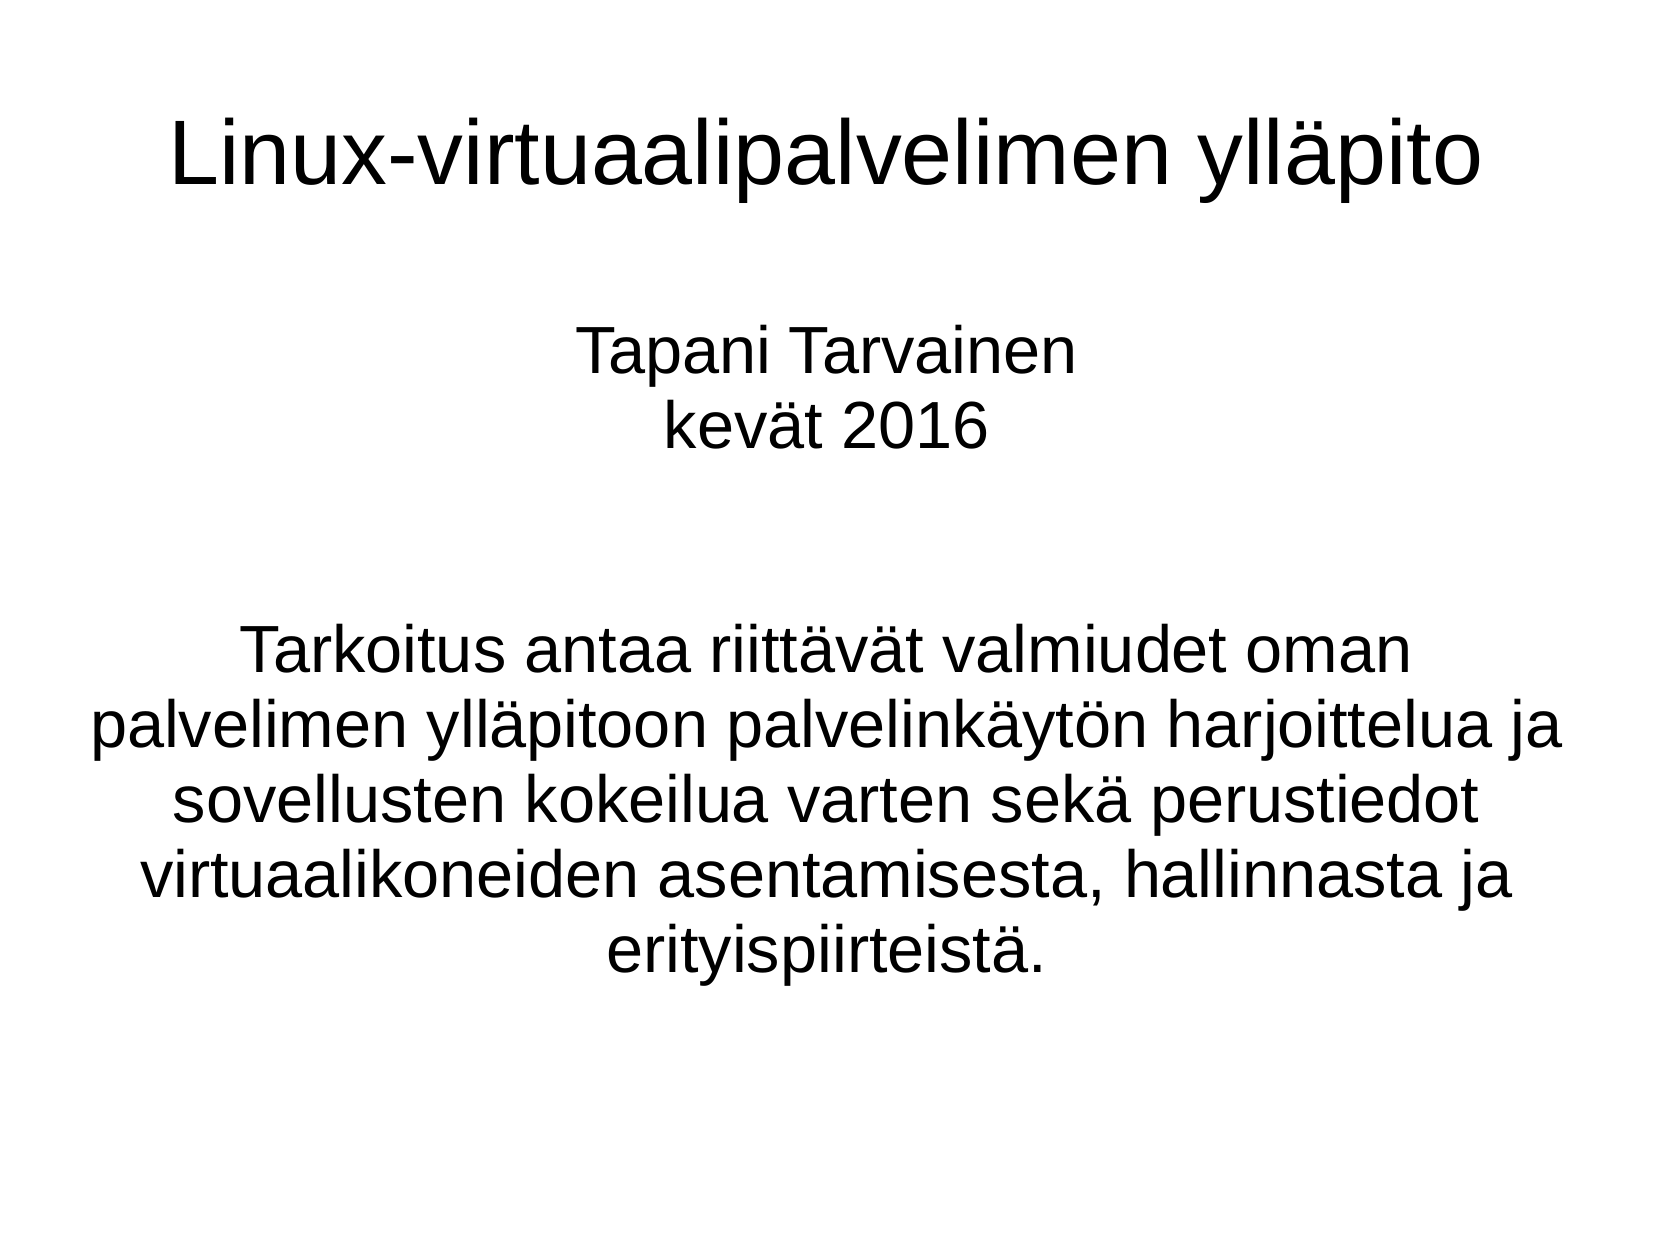

# Linux-virtuaalipalvelimen ylläpito
Tapani Tarvainen
kevät 2016
Tarkoitus antaa riittävät valmiudet oman palvelimen ylläpitoon palvelinkäytön harjoittelua ja sovellusten kokeilua varten sekä perustiedot virtuaalikoneiden asentamisesta, hallinnasta ja erityispiirteistä.